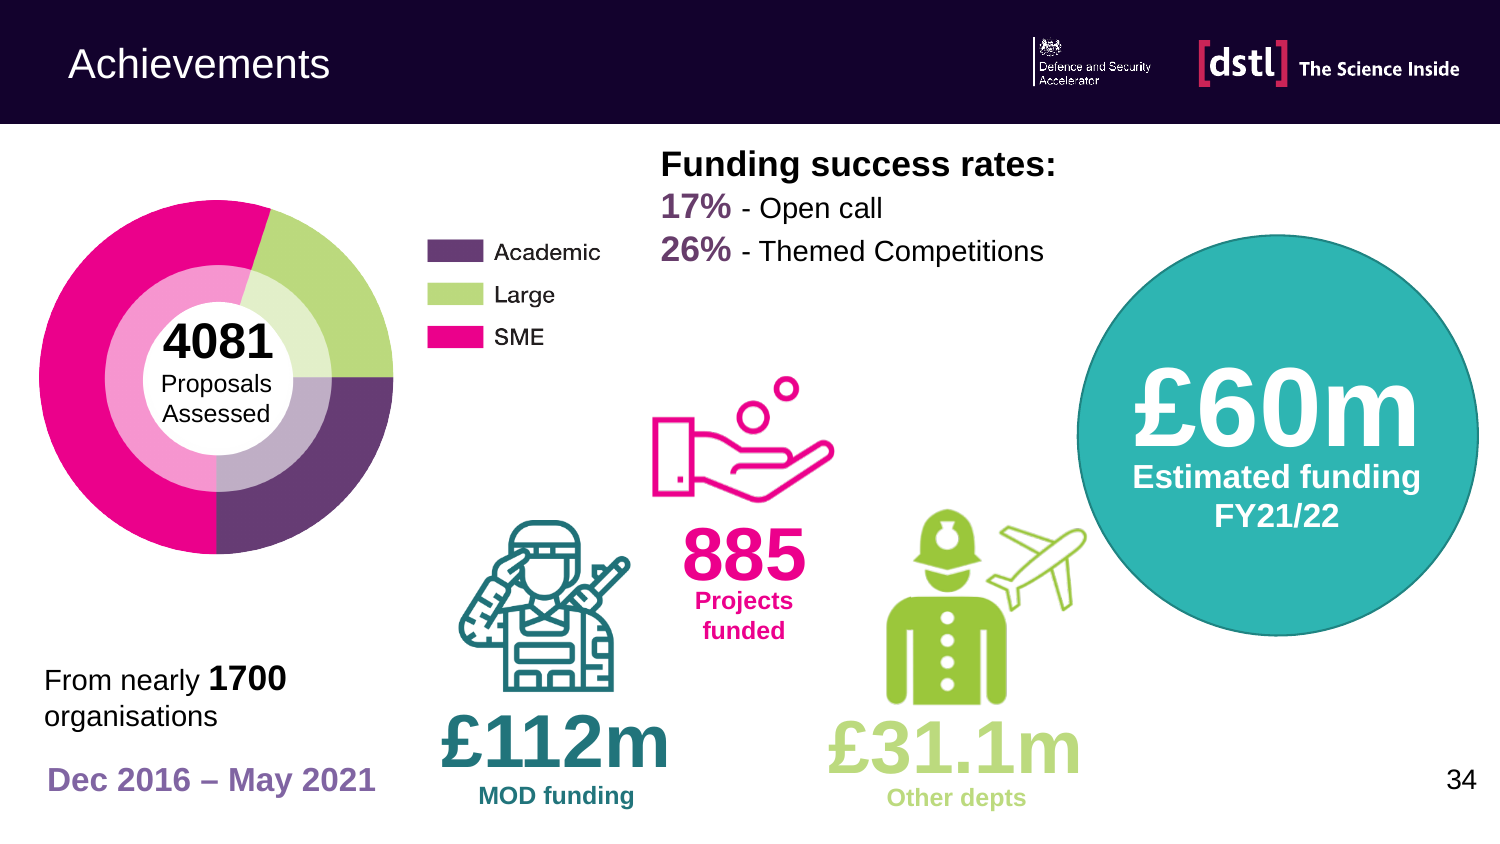

Achievements
Funding success rates:
17% - Open call
26% - Themed Competitions
4081
£60m
885
Projects funded
£31.1m
Other depts
£112m
MOD funding
Proposals Assessed
Estimated funding
FY21/22
From nearly 1700 organisations
new
recipients
Dec 2016 – May 2021